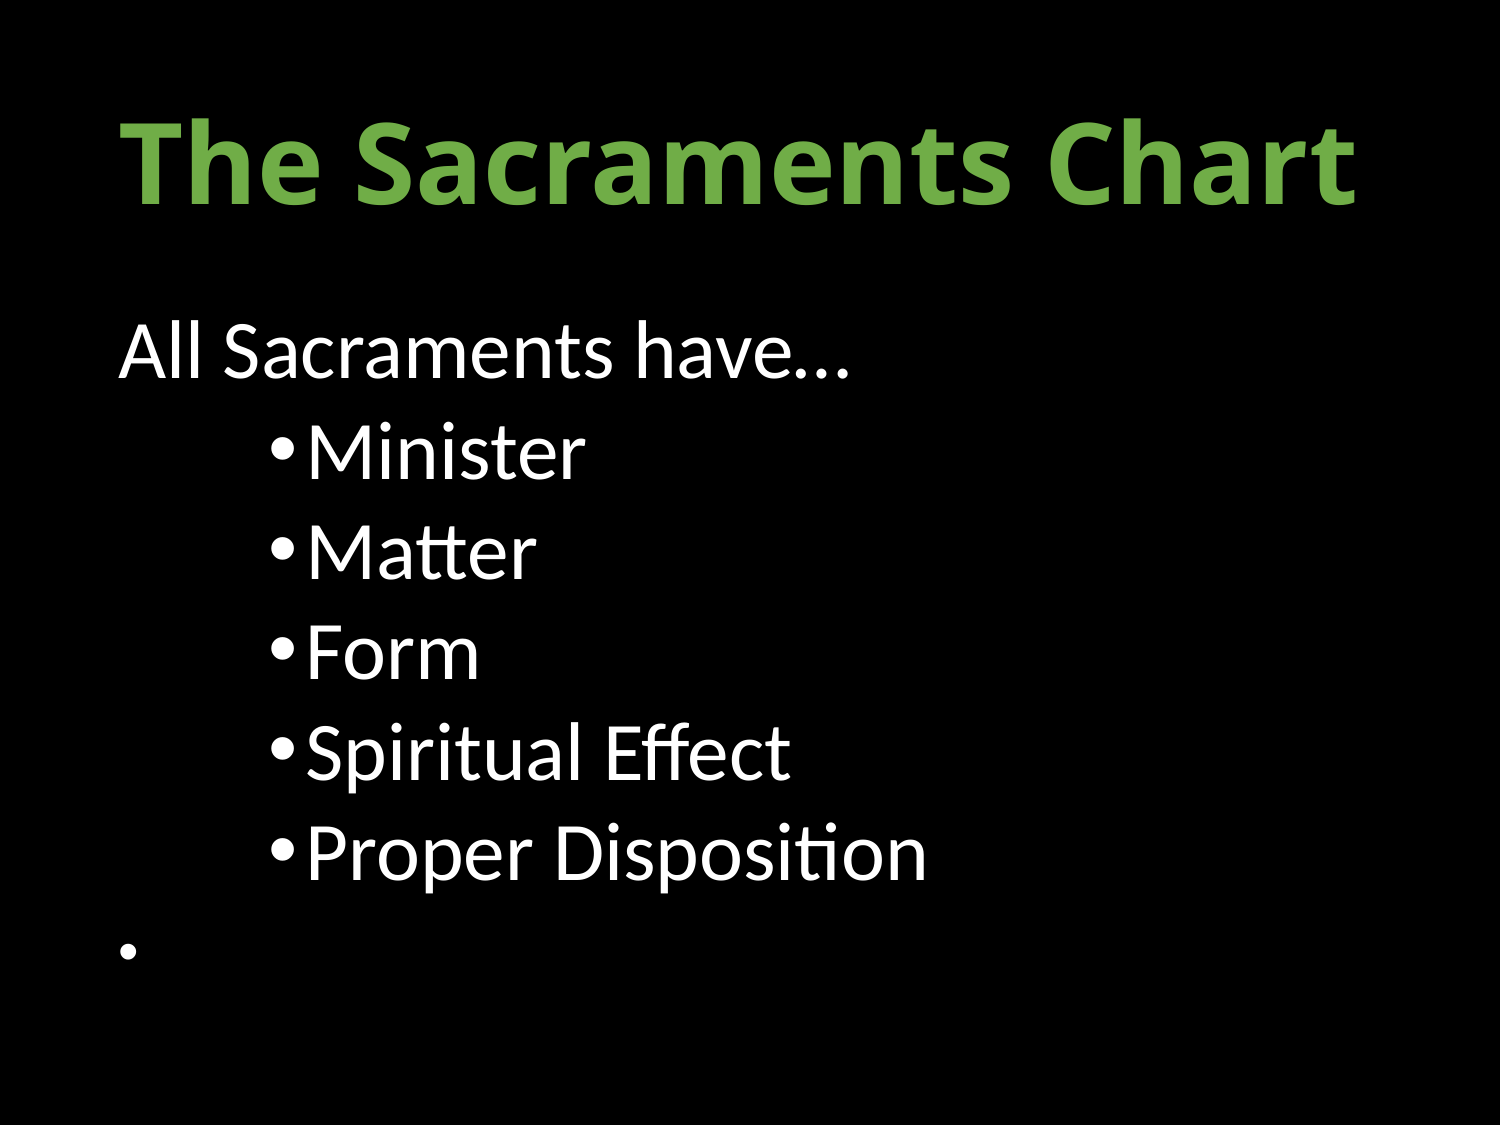

# The Sacraments Chart
All Sacraments have…
Minister
Matter
Form
Spiritual Effect
Proper Disposition